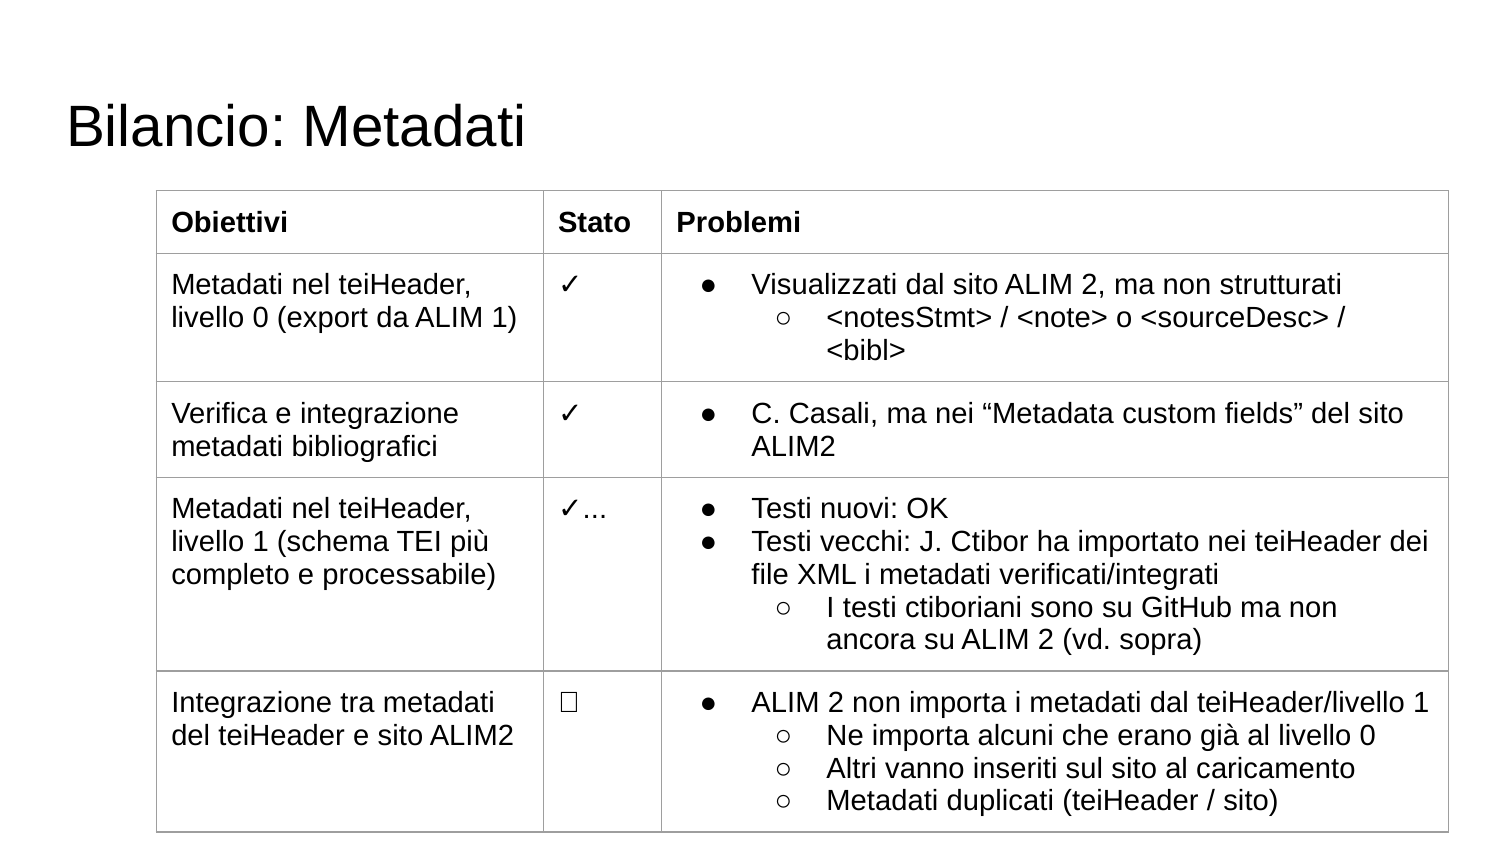

# Bilancio: Metadati
| Obiettivi | Stato | Problemi |
| --- | --- | --- |
| Metadati nel teiHeader, livello 0 (export da ALIM 1) | ✓ | Visualizzati dal sito ALIM 2, ma non strutturati <notesStmt> / <note> o <sourceDesc> / <bibl> |
| Verifica e integrazione metadati bibliografici | ✓ | C. Casali, ma nei “Metadata custom fields” del sito ALIM2 |
| Metadati nel teiHeader, livello 1 (schema TEI più completo e processabile) | ✓... | Testi nuovi: OK Testi vecchi: J. Ctibor ha importato nei teiHeader dei file XML i metadati verificati/integrati I testi ctiboriani sono su GitHub ma non ancora su ALIM 2 (vd. sopra) |
| Integrazione tra metadati del teiHeader e sito ALIM2 | ❌ | ALIM 2 non importa i metadati dal teiHeader/livello 1 Ne importa alcuni che erano già al livello 0 Altri vanno inseriti sul sito al caricamento Metadati duplicati (teiHeader / sito) |